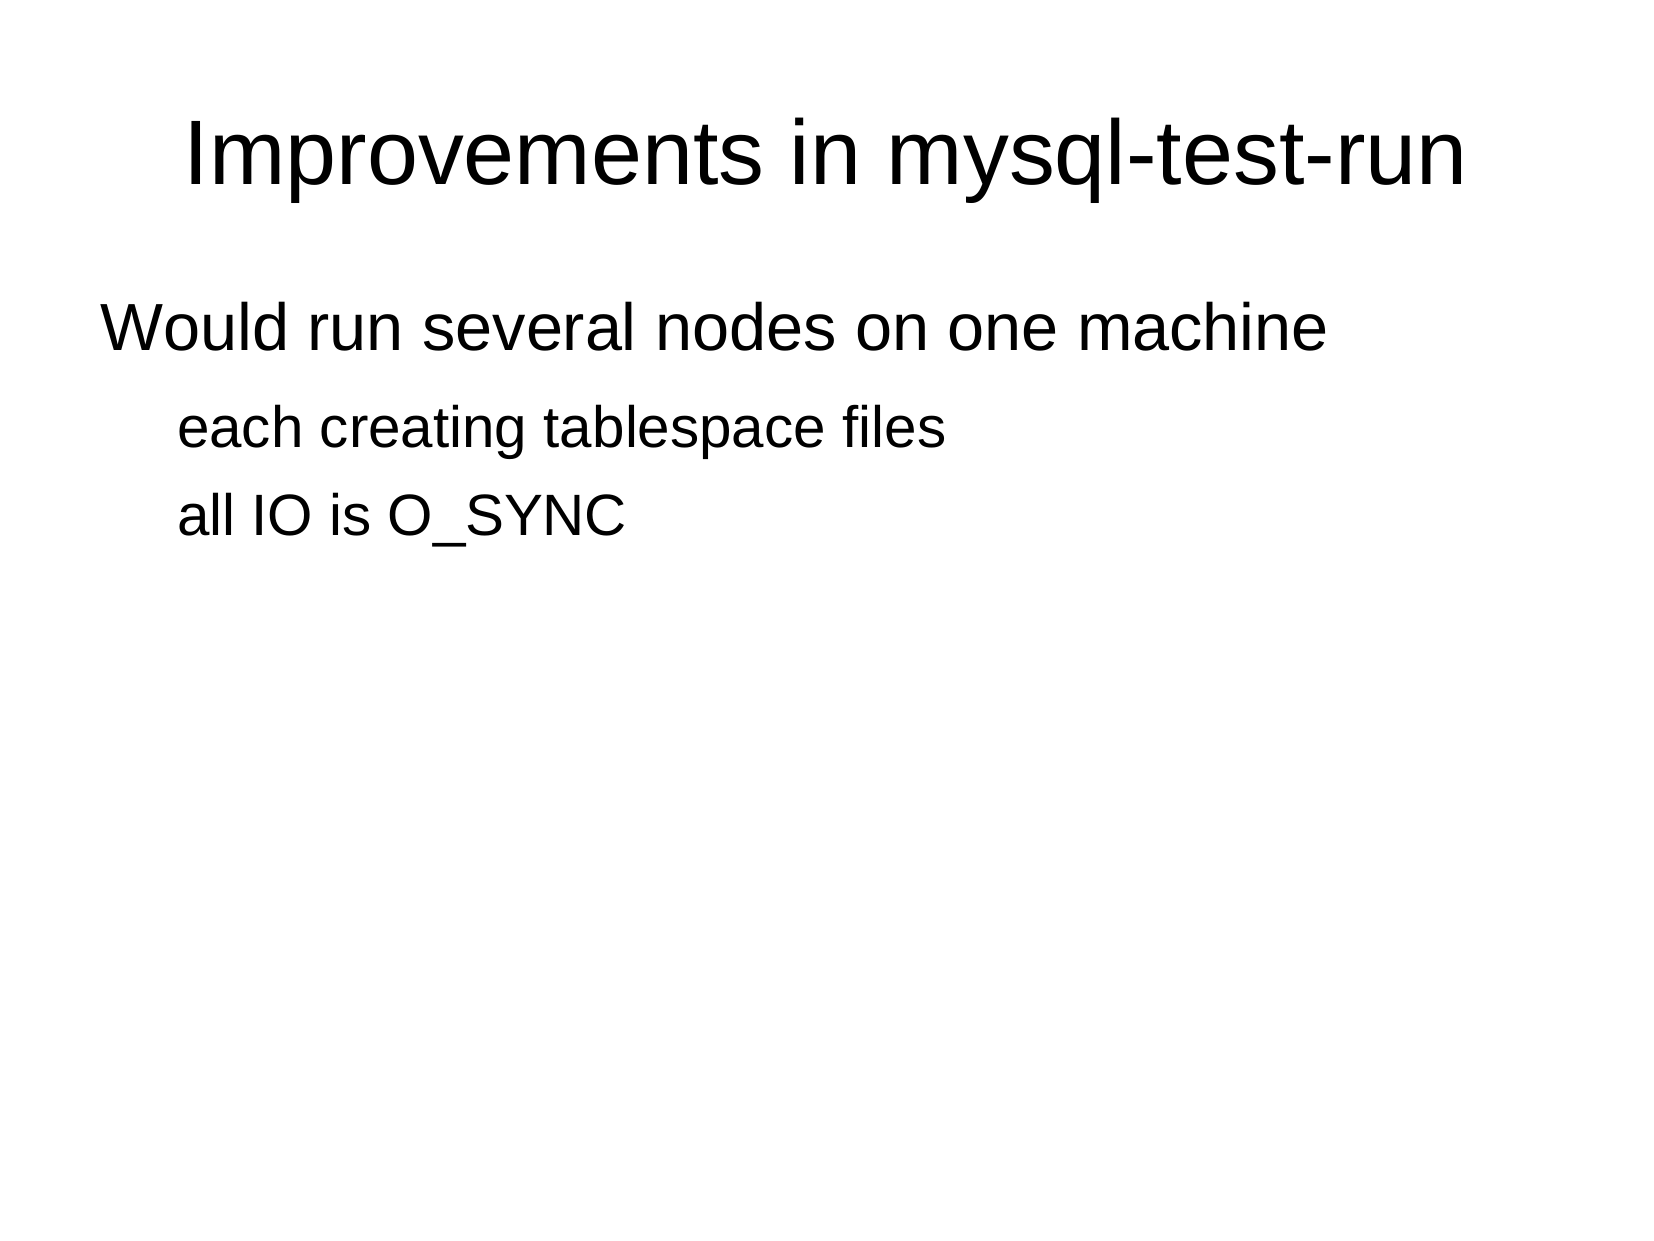

# Improvements in mysql-test-run
Would run several nodes on one machine
each creating tablespace files
all IO is O_SYNC